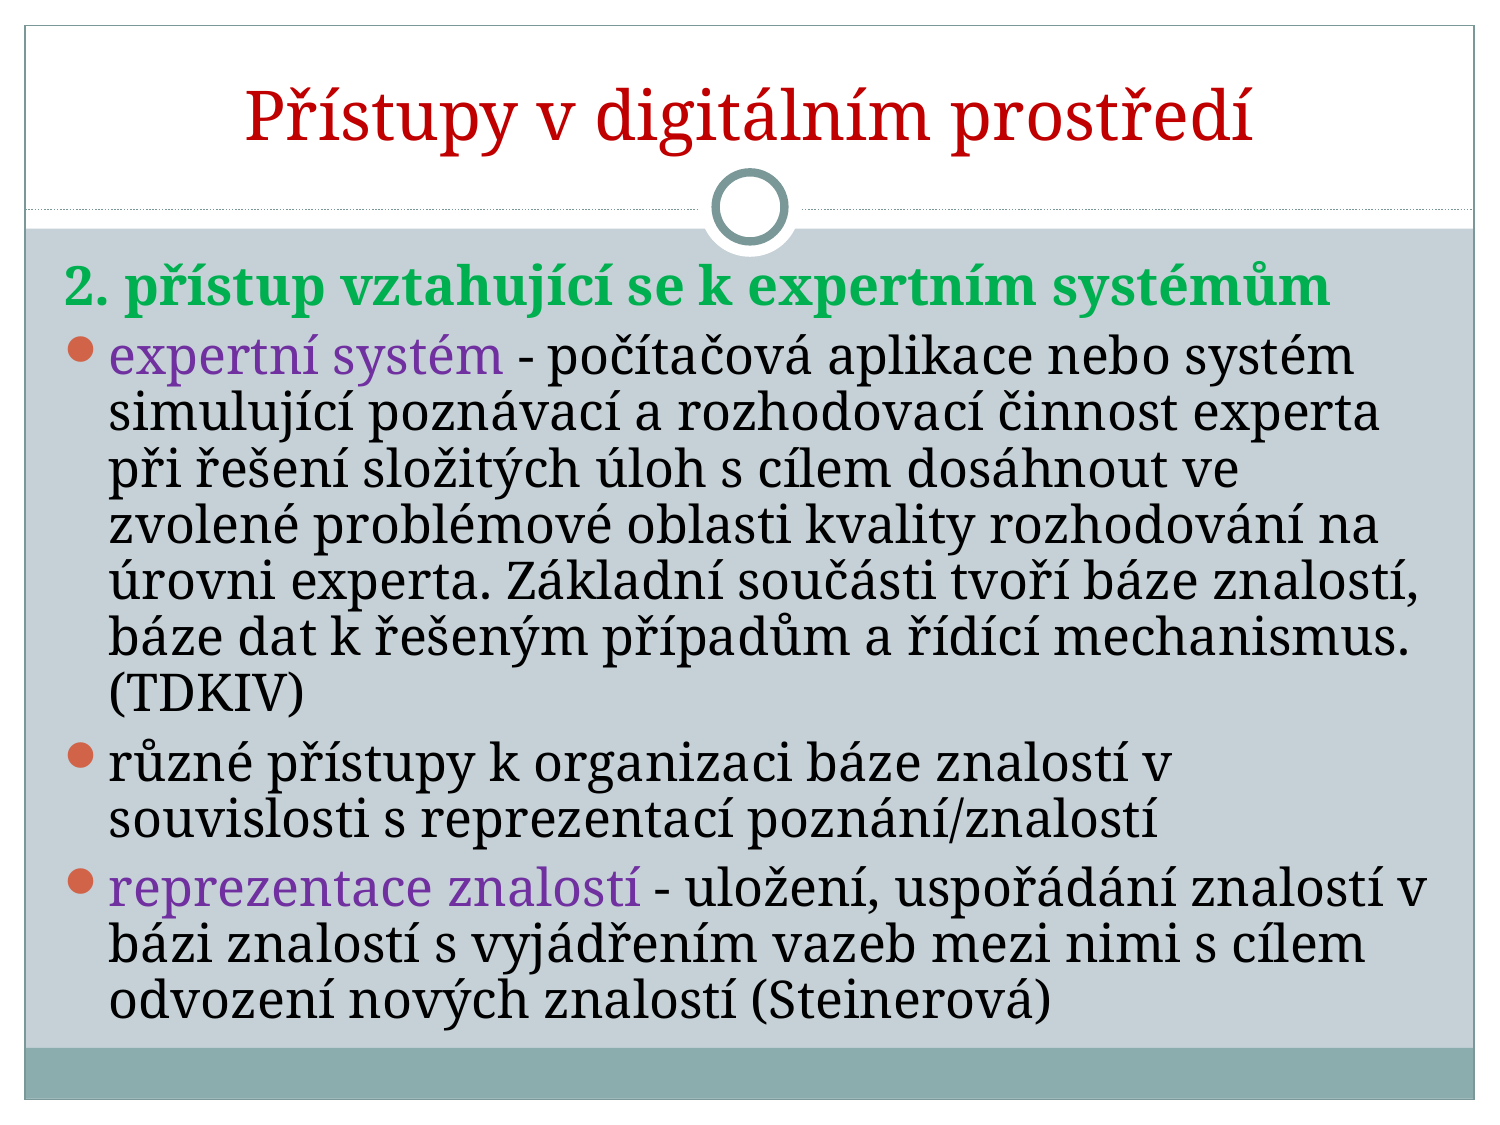

# Přístupy v digitálním prostředí
2. přístup vztahující se k expertním systémům
expertní systém - počítačová aplikace nebo systém simulující poznávací a rozhodovací činnost experta při řešení složitých úloh s cílem dosáhnout ve zvolené problémové oblasti kvality rozhodování na úrovni experta. Základní součásti tvoří báze znalostí, báze dat k řešeným případům a řídící mechanismus. (TDKIV)
různé přístupy k organizaci báze znalostí v souvislosti s reprezentací poznání/znalostí
reprezentace znalostí - uložení, uspořádání znalostí v bázi znalostí s vyjádřením vazeb mezi nimi s cílem odvození nových znalostí (Steinerová)